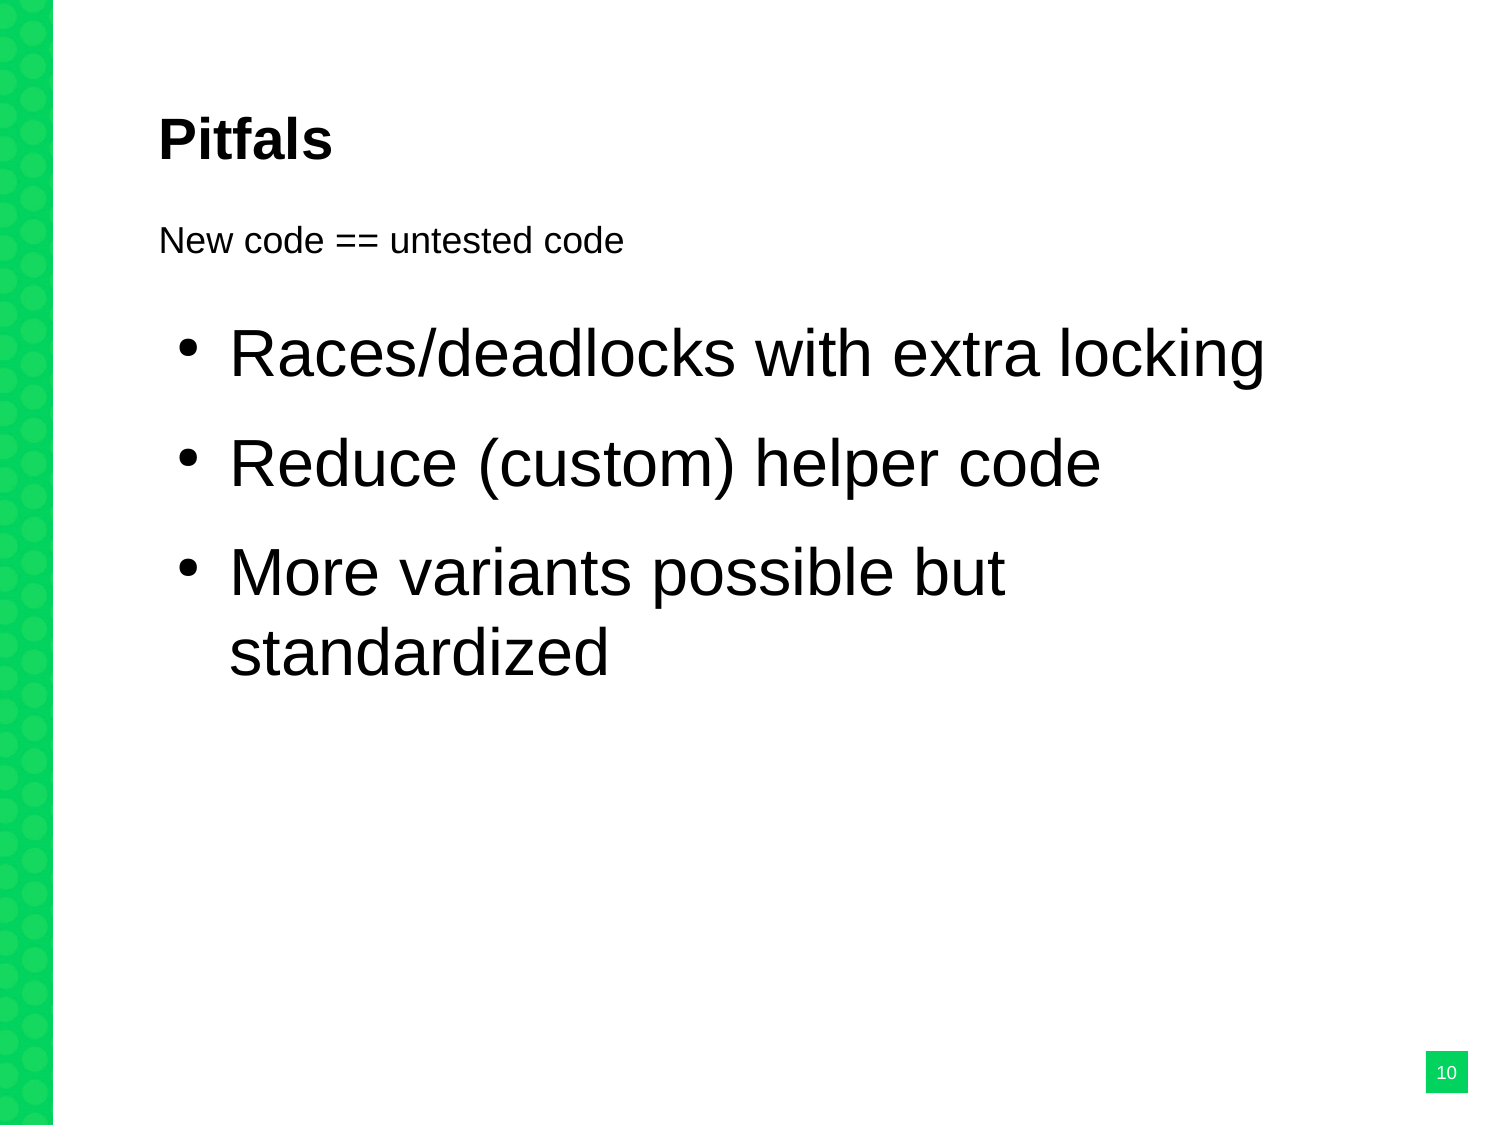

# Pitfals
New code == untested code
Races/deadlocks with extra locking
Reduce (custom) helper code
More variants possible but standardized